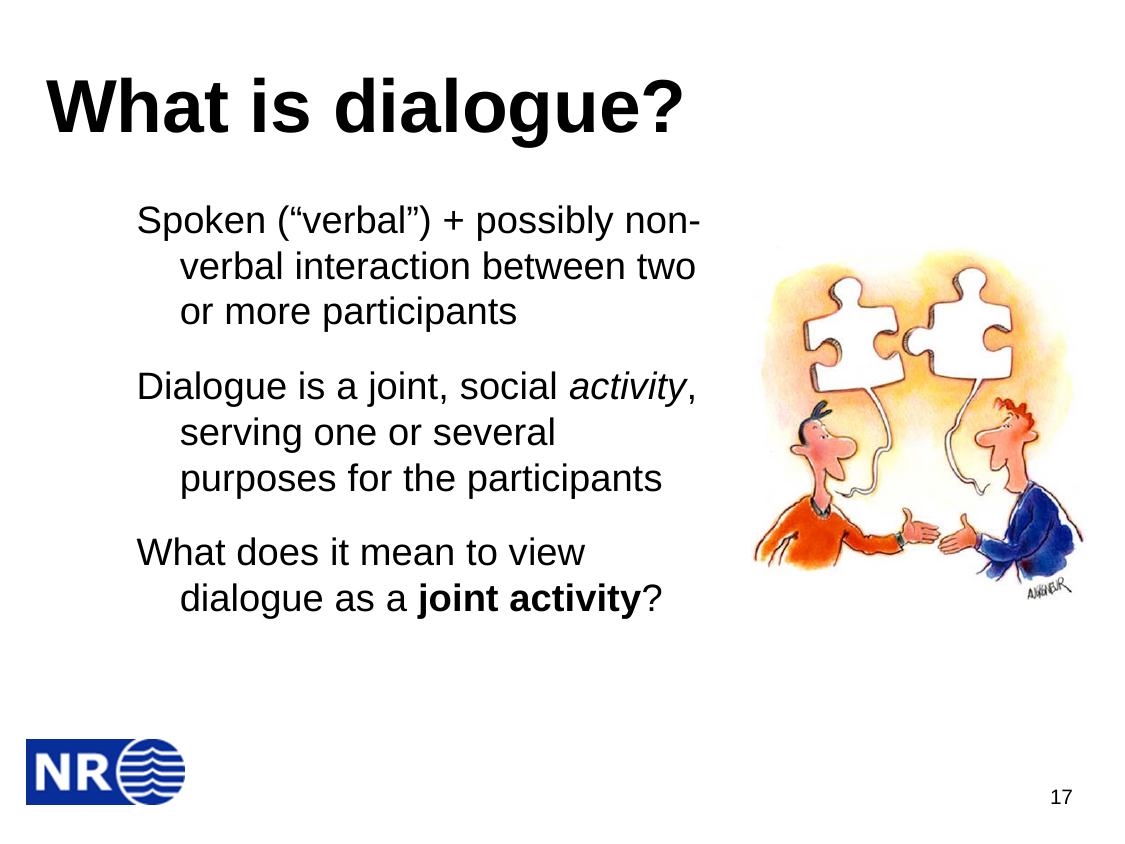

# What is dialogue?
Spoken (“verbal”) + possibly non-verbal interaction between two or more participants
Dialogue is a joint, social activity, serving one or several purposes for the participants
What does it mean to view dialogue as a joint activity?
17